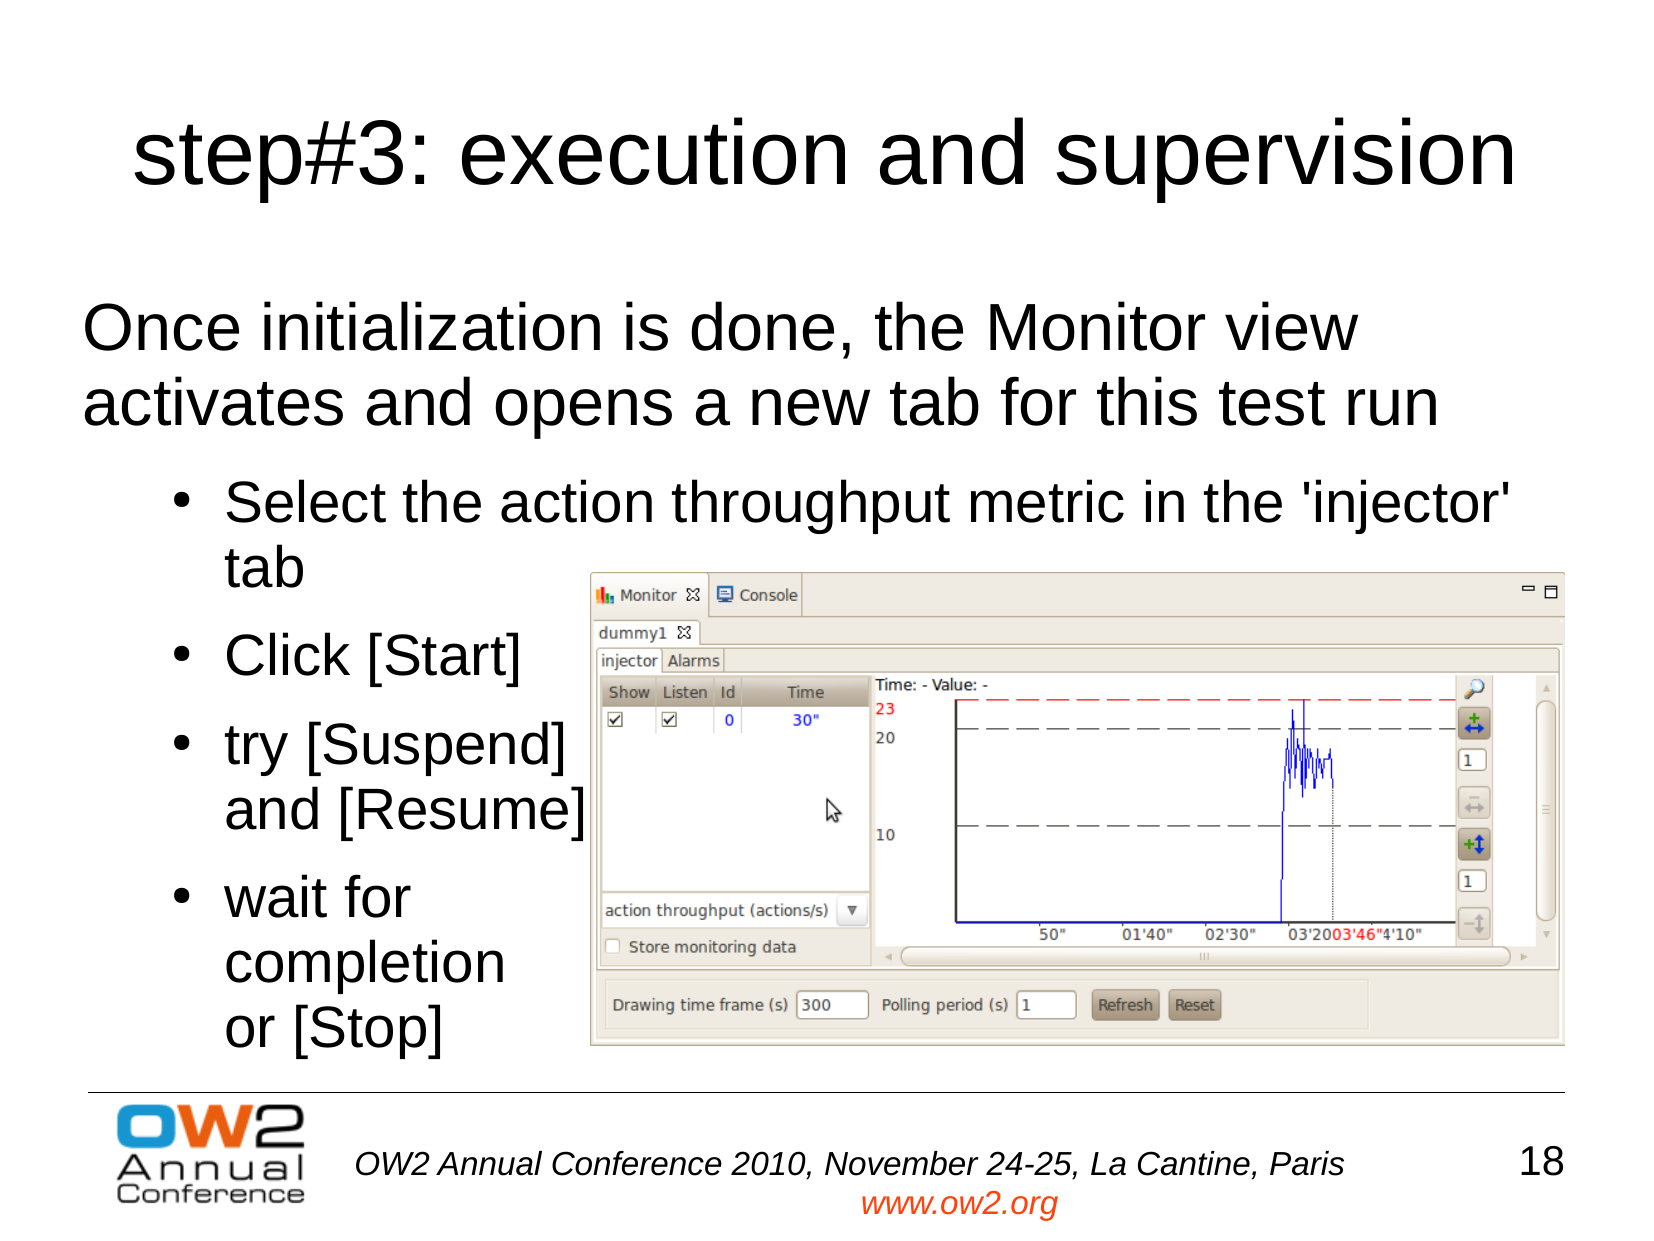

# step#3: execution and supervision
Once initialization is done, the Monitor view activates and opens a new tab for this test run
Select the action throughput metric in the 'injector' tab
Click [Start]
try [Suspend]
and [Resume]
wait for
completion
or [Stop]